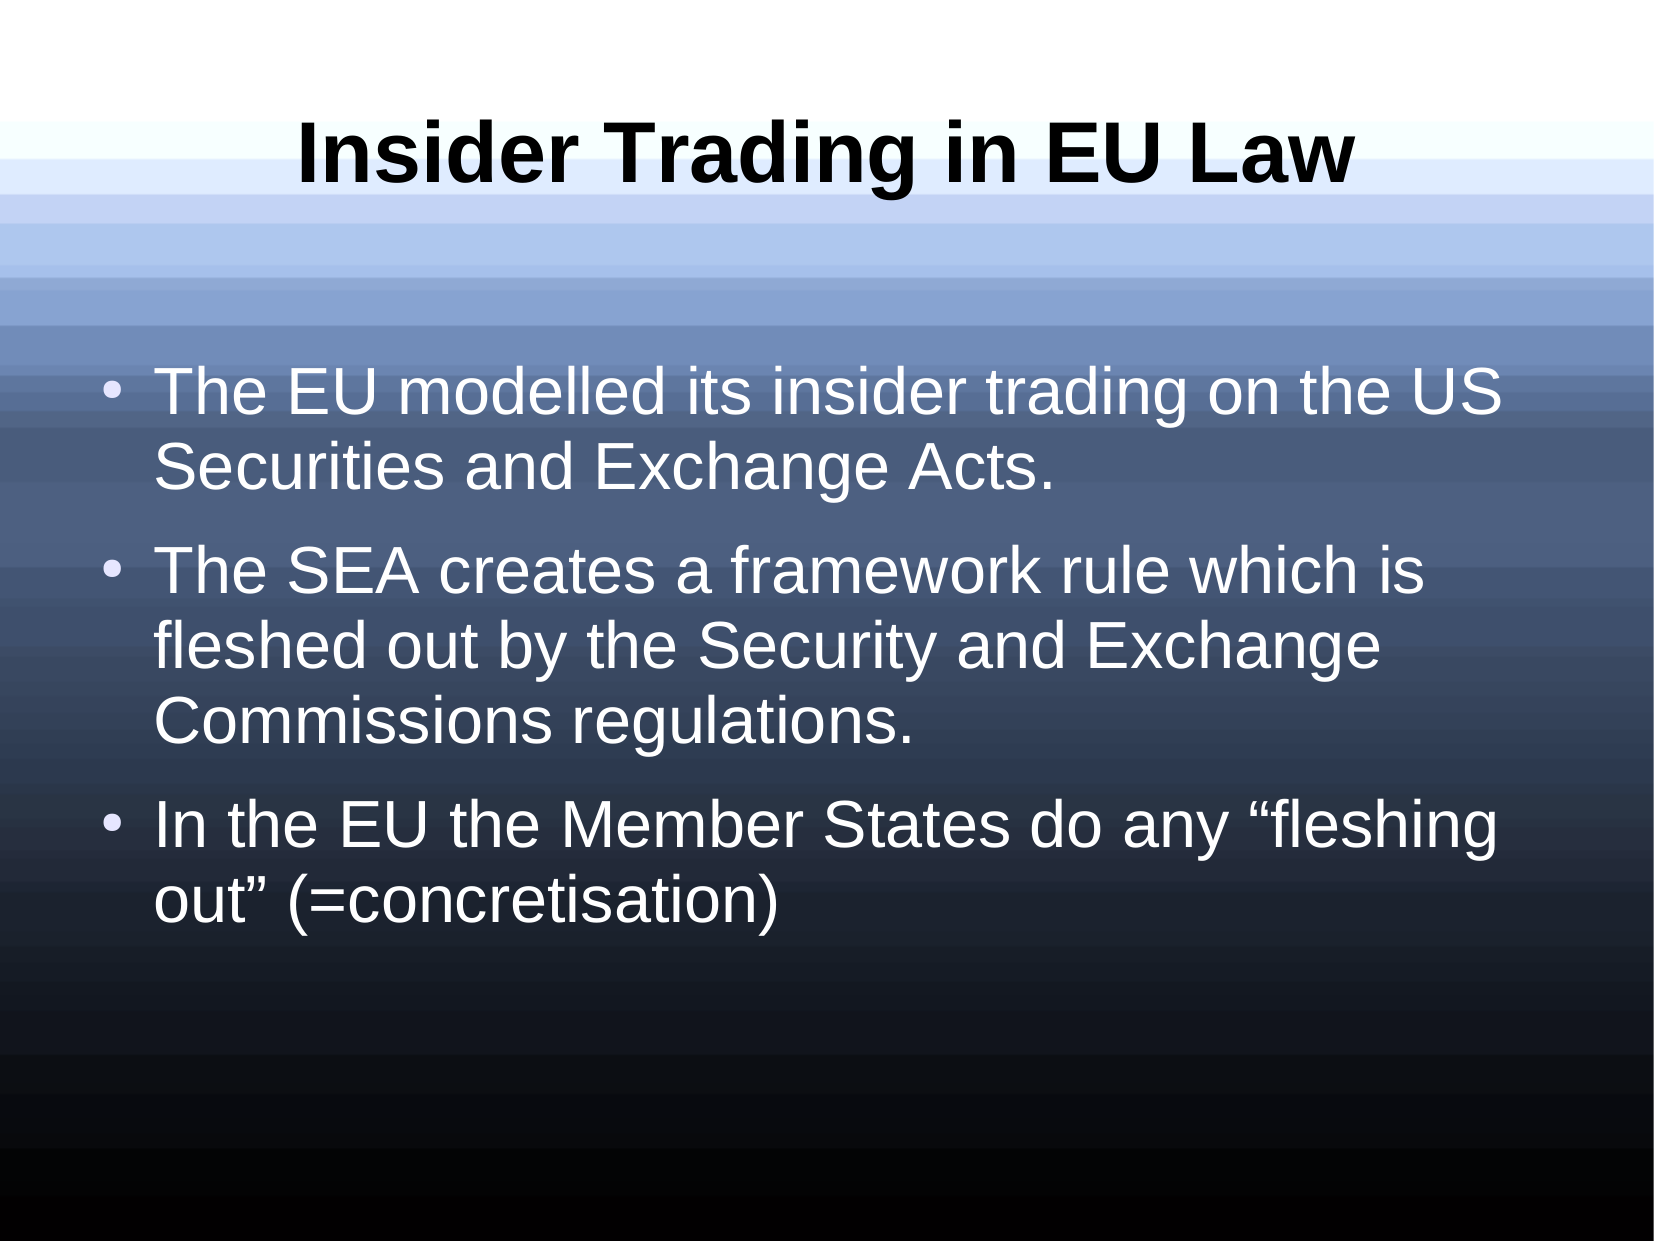

# Insider Trading in EU Law
The EU modelled its insider trading on the US Securities and Exchange Acts.
The SEA creates a framework rule which is fleshed out by the Security and Exchange Commissions regulations.
In the EU the Member States do any “fleshing out” (=concretisation)